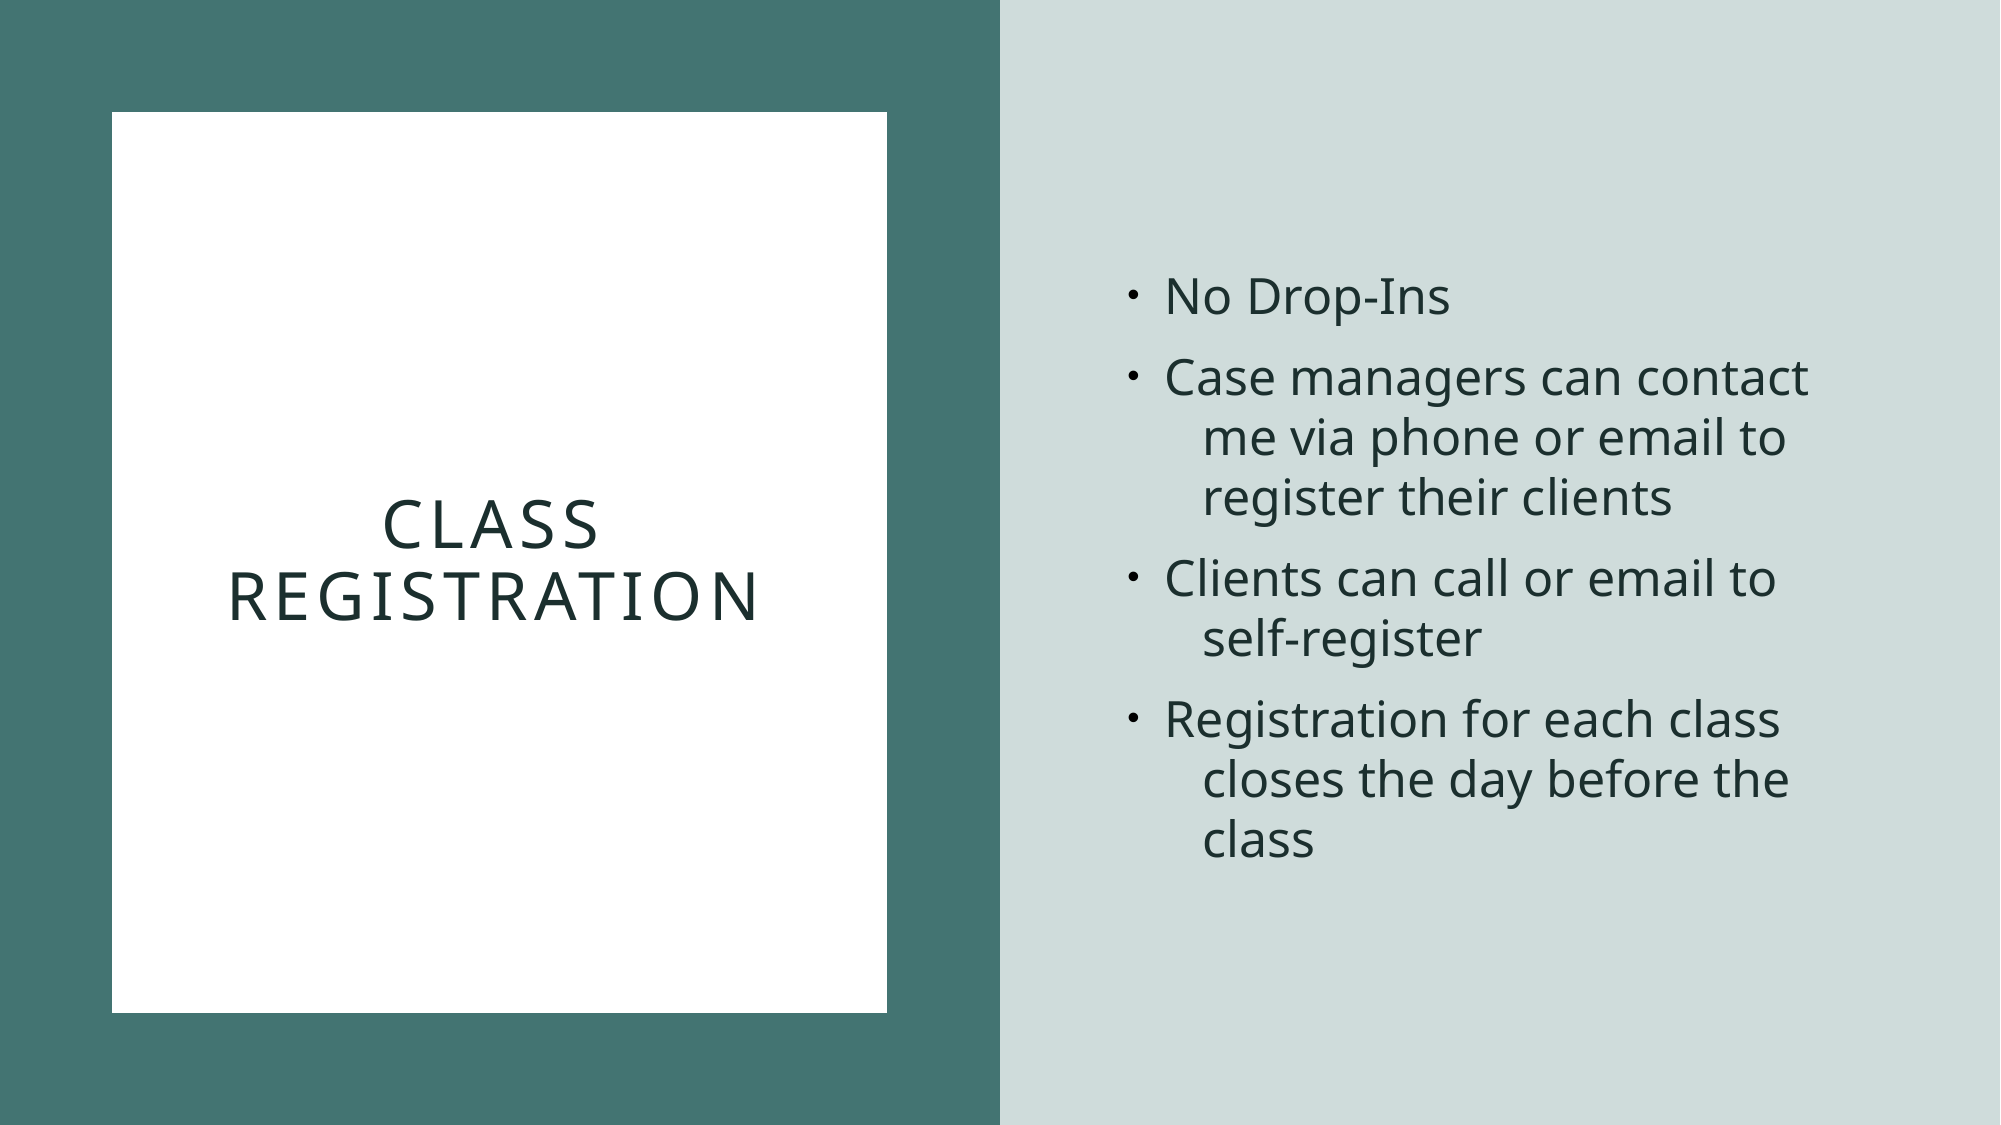

No Drop-Ins
Case managers can contact me via phone or email to register their clients
Clients can call or email to self-register
Registration for each class closes the day before the class
# Class registration